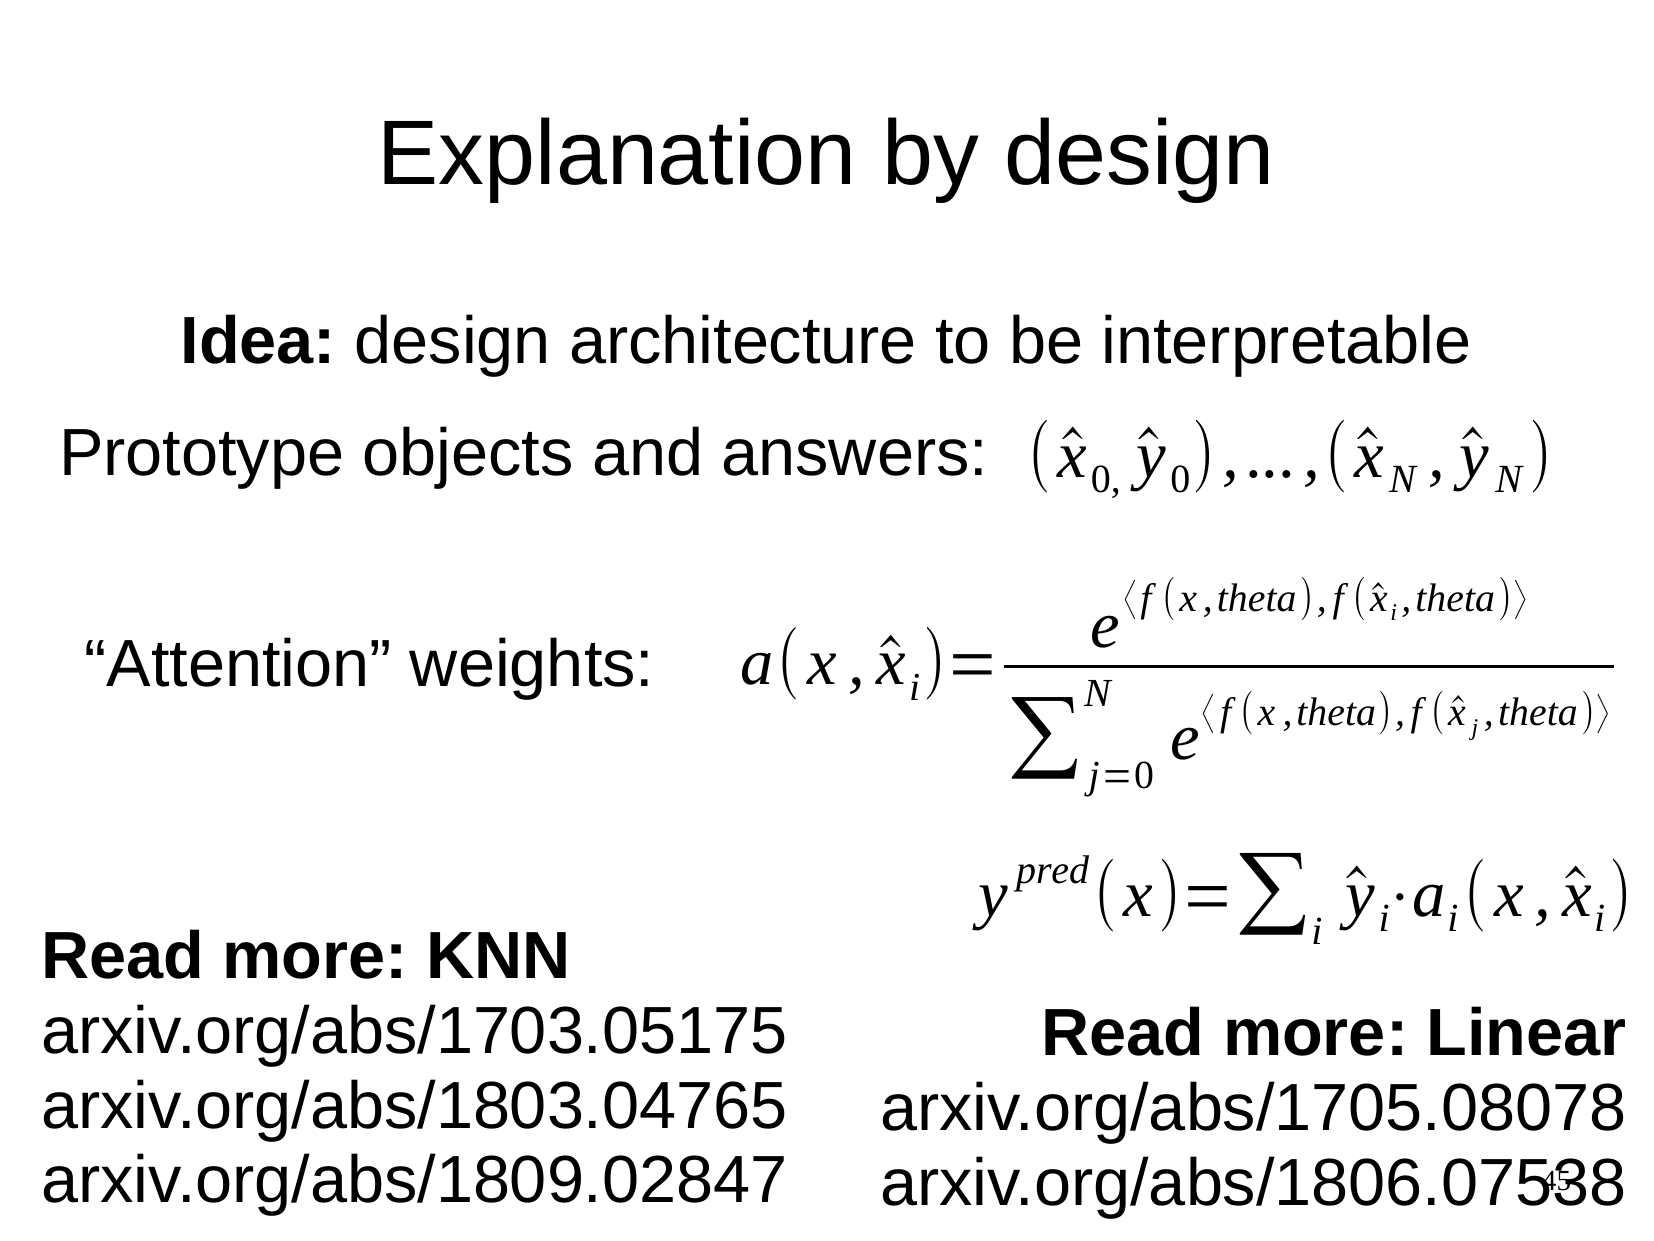

# Explanation by design
Idea: design architecture to be interpretable
Prototype objects and answers:
“Attention” weights:
Read more: KNN
arxiv.org/abs/1703.05175
arxiv.org/abs/1803.04765
arxiv.org/abs/1809.02847
Read more: Linear
arxiv.org/abs/1705.08078
arxiv.org/abs/1806.07538
45